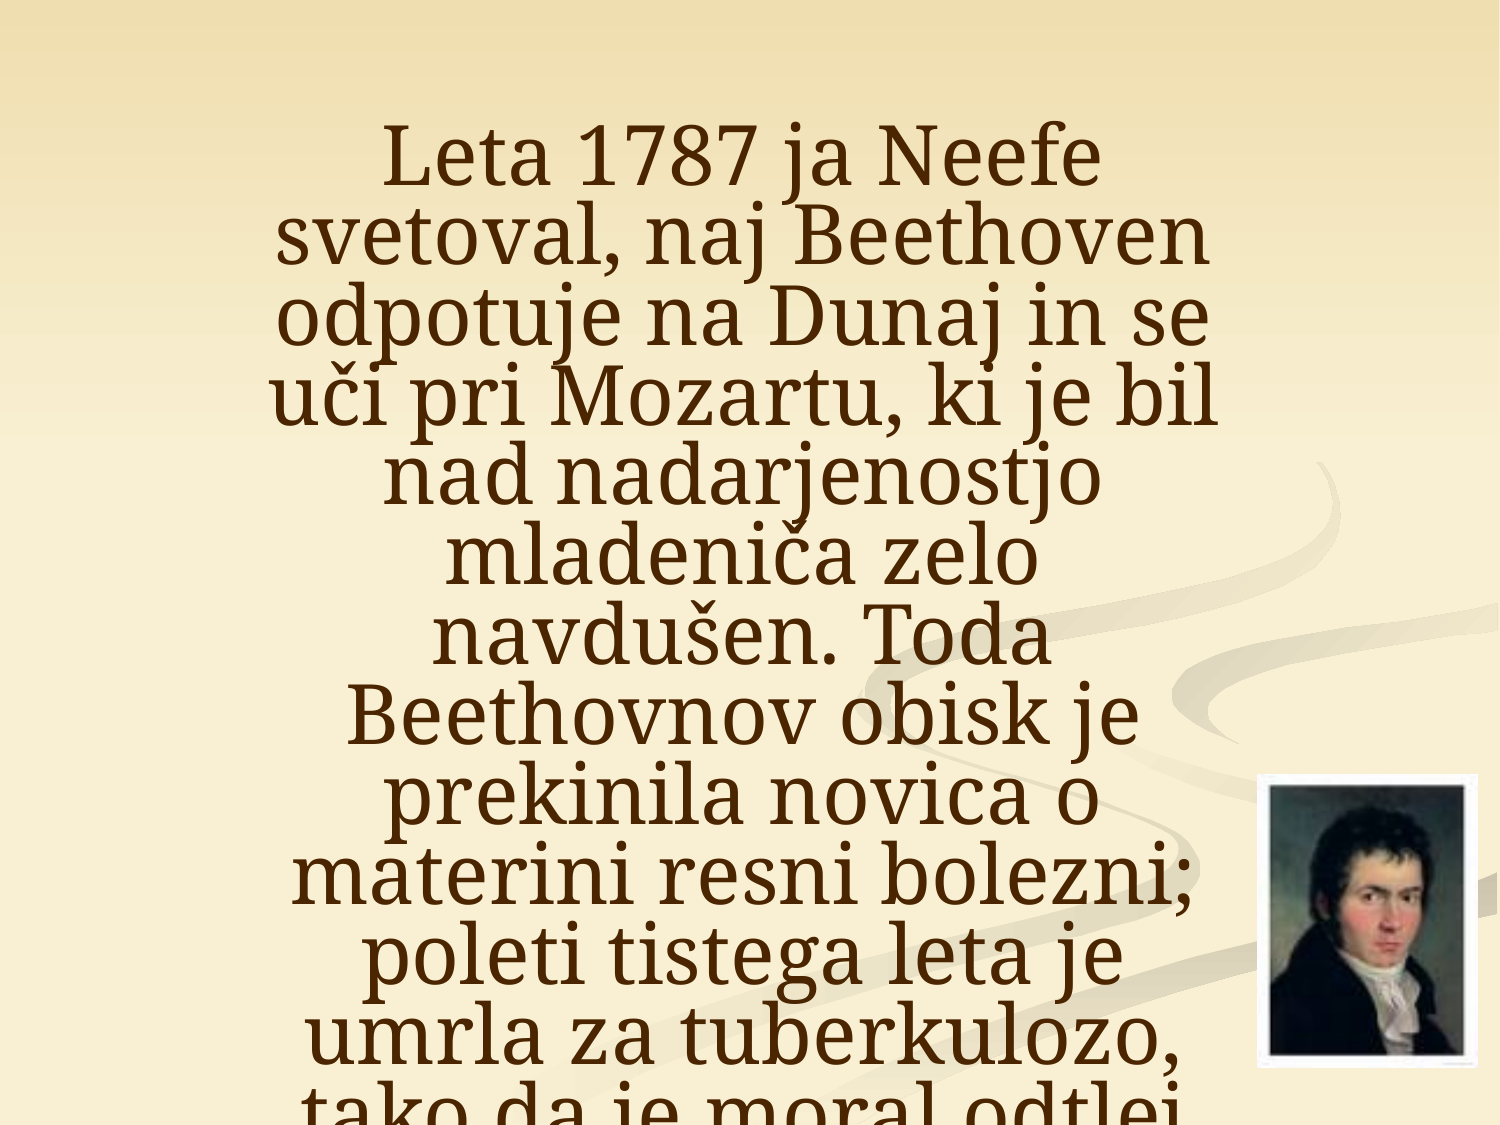

# Leta 1787 ja Neefe svetoval, naj Beethoven odpotuje na Dunaj in se uči pri Mozartu, ki je bil nad nadarjenostjo mladeniča zelo navdušen. Toda Beethovnov obisk je prekinila novica o materini resni bolezni; poleti tistega leta je umrla za tuberkulozo, tako da je moral odtlej sam shajati z očetovo nasilnostjo in alkoholizmom.